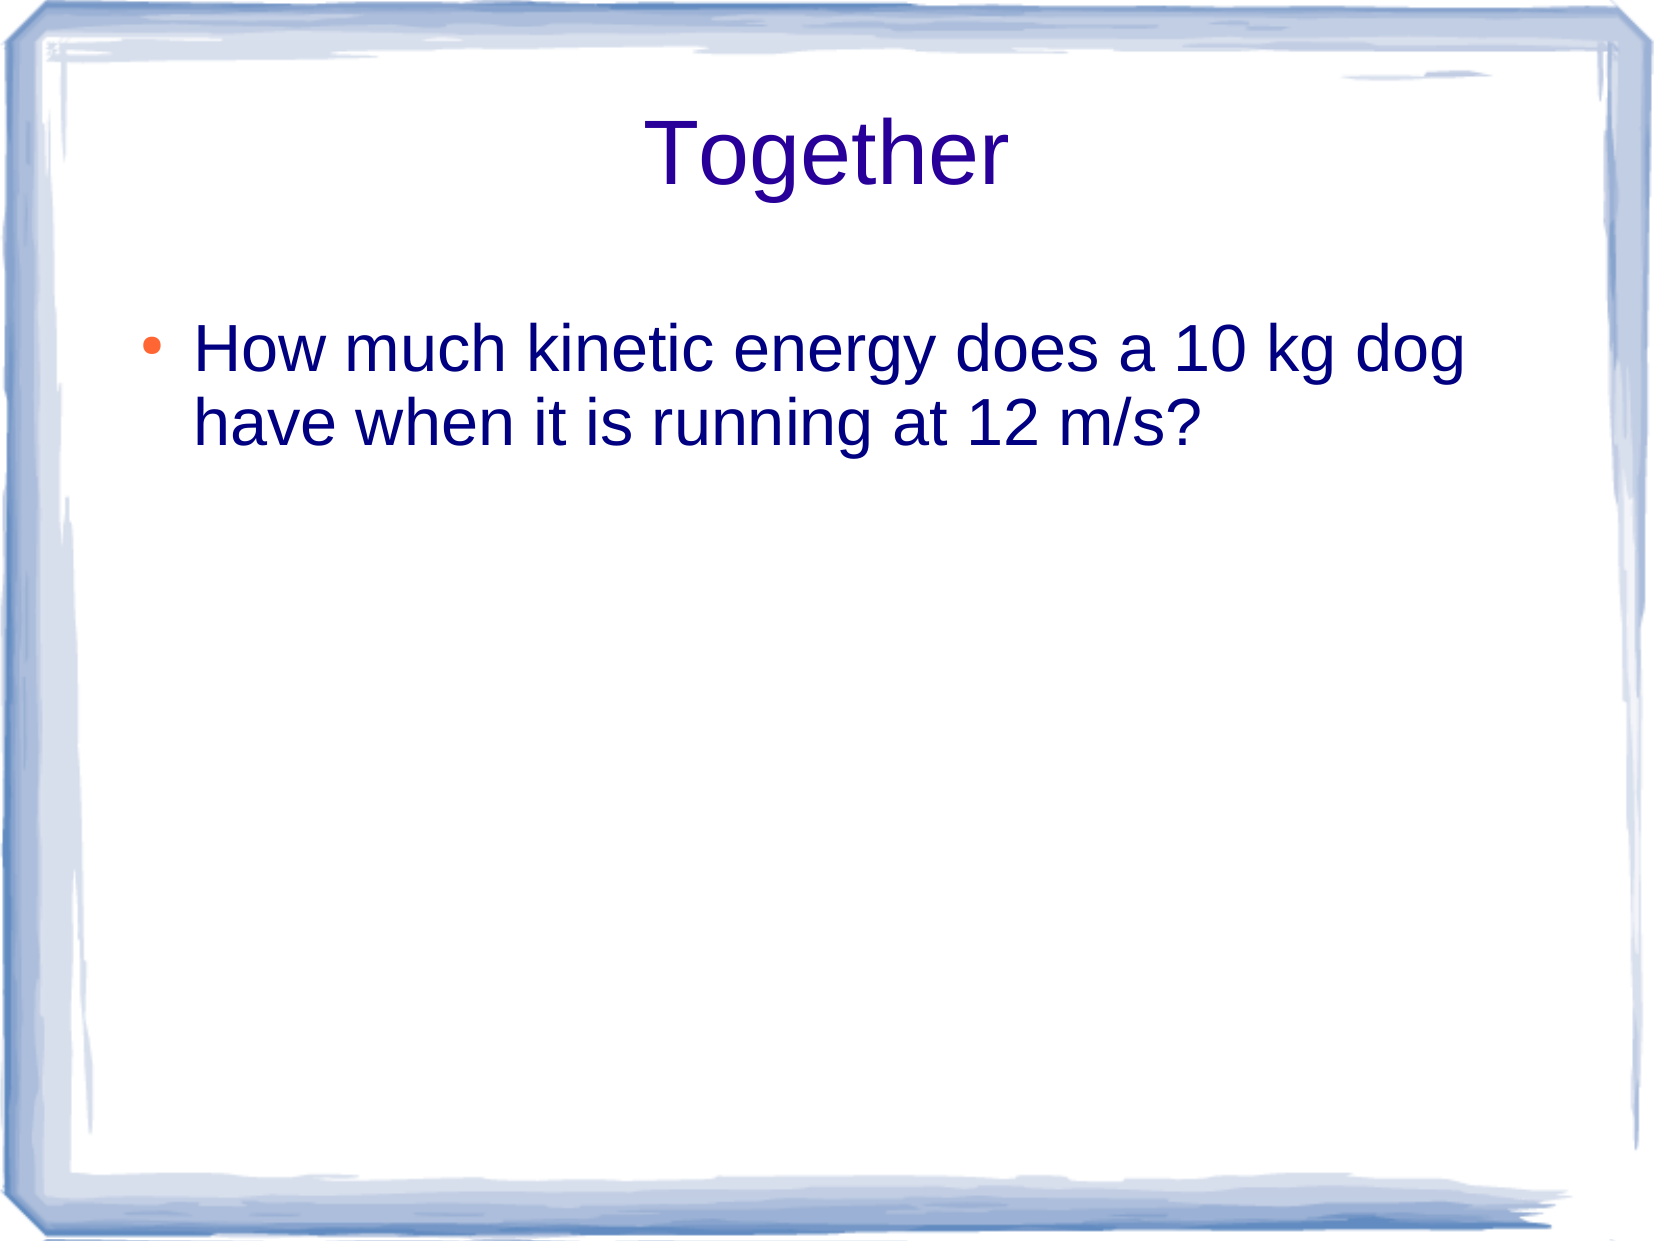

# Together
How much kinetic energy does a 10 kg dog have when it is running at 12 m/s?